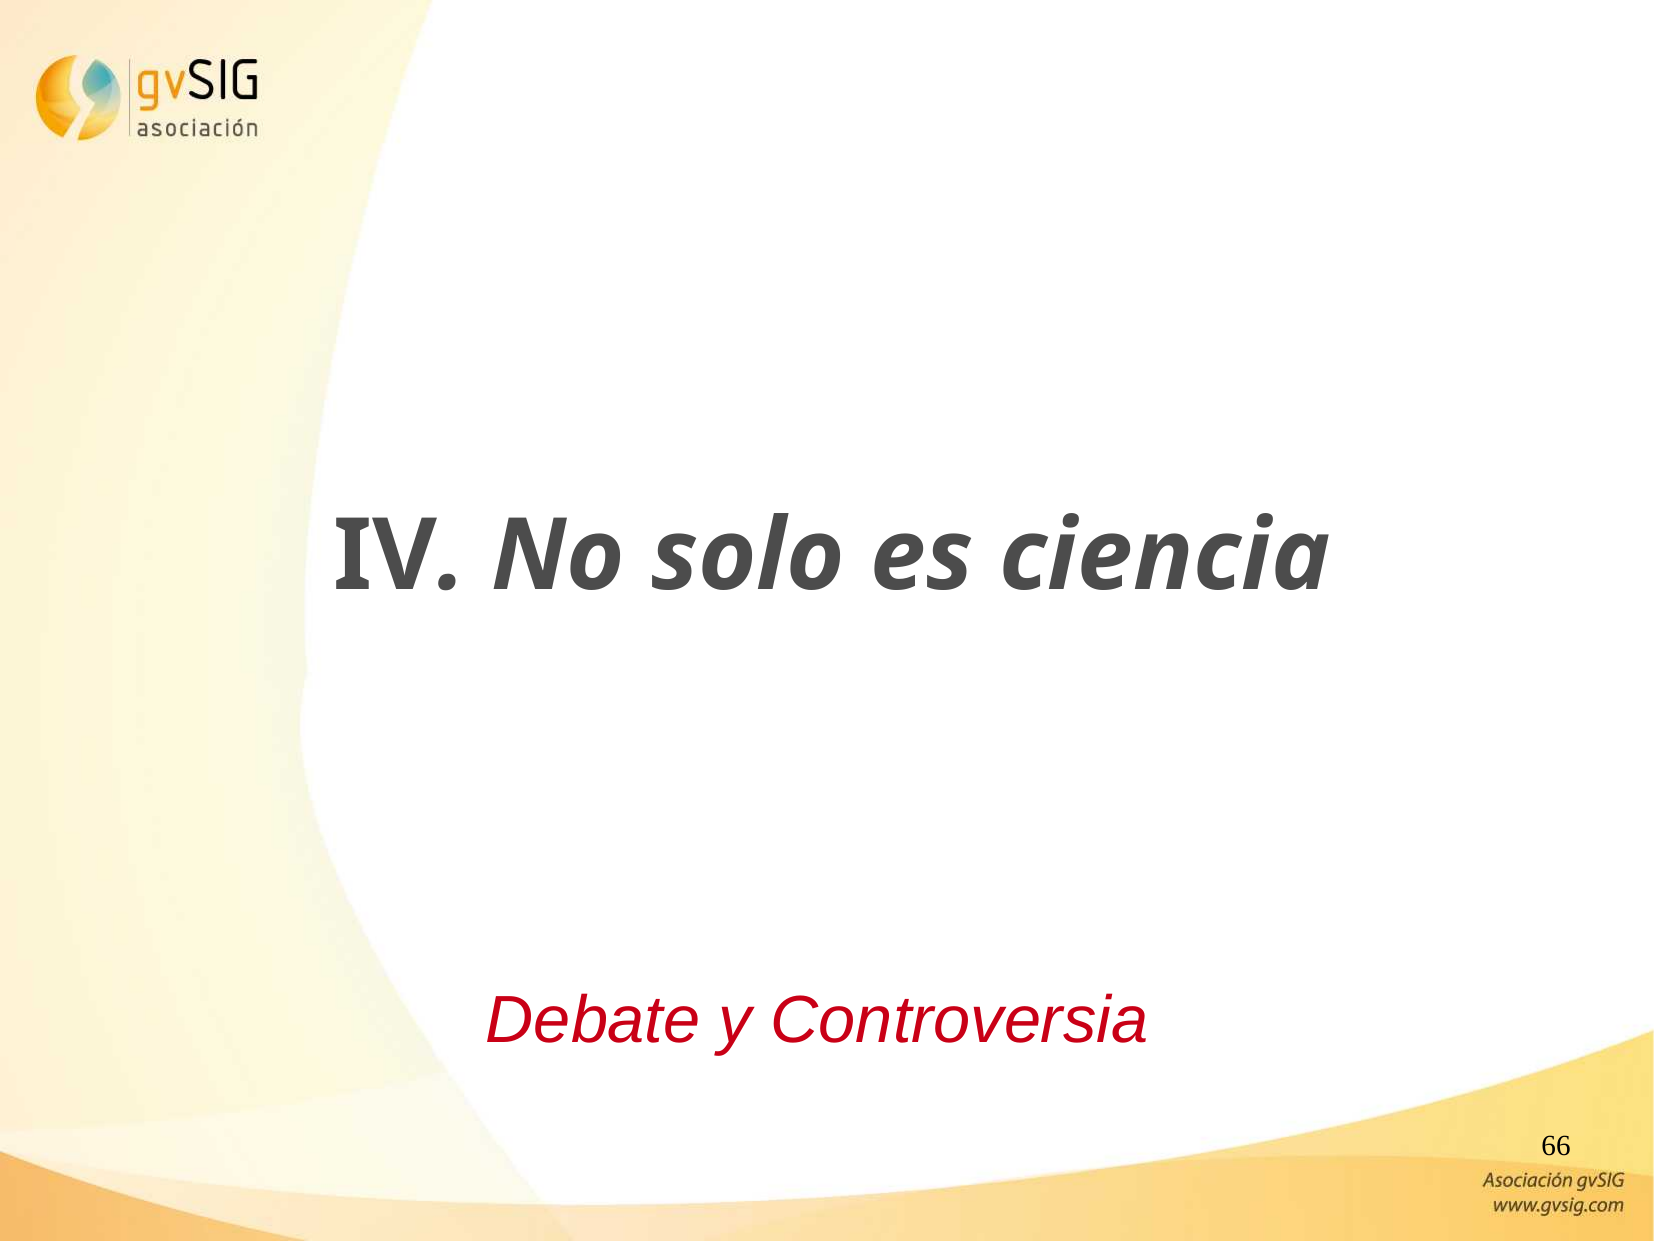

# IV. No solo es ciencia
Debate y Controversia
66